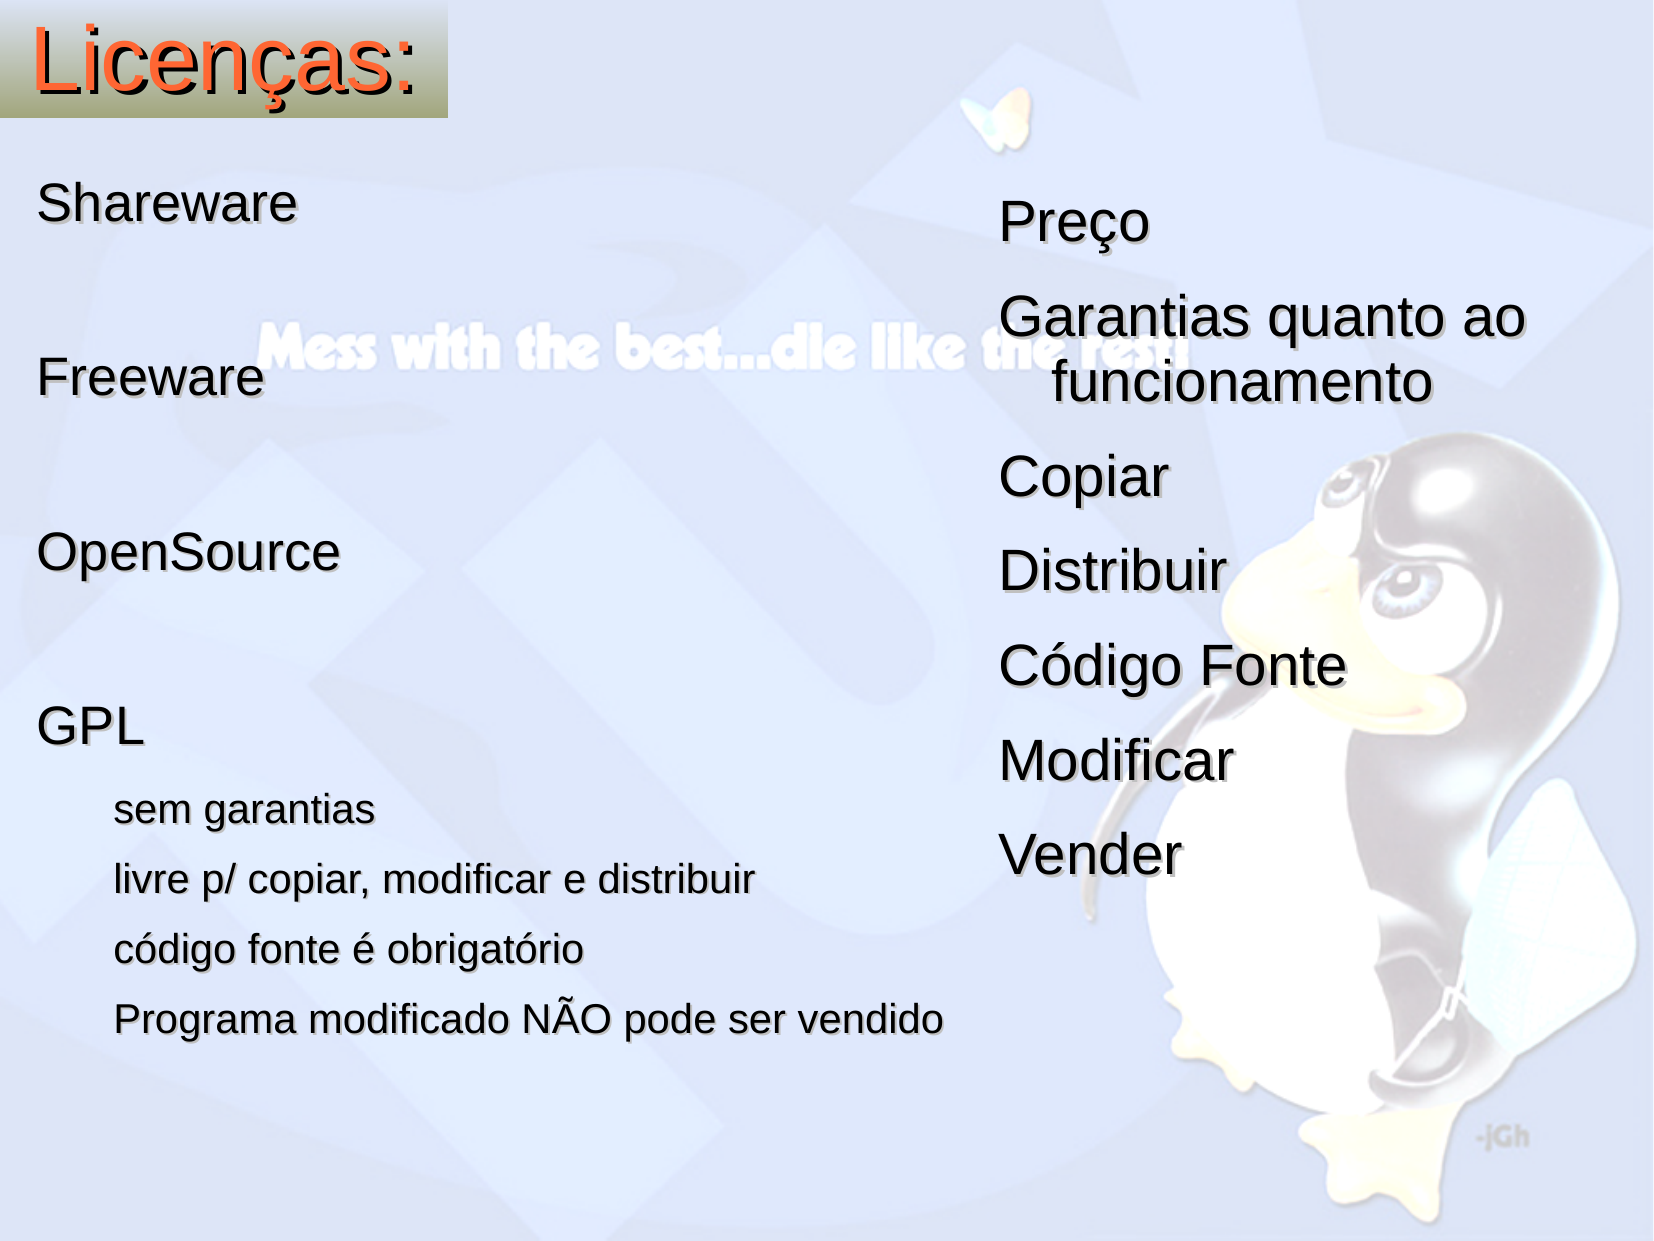

Licenças:
# Shareware
Freeware
OpenSource
GPL
sem garantias
livre p/ copiar, modificar e distribuir
código fonte é obrigatório
Programa modificado NÃO pode ser vendido
Preço
Garantias quanto ao funcionamento
Copiar
Distribuir
Código Fonte
Modificar
Vender